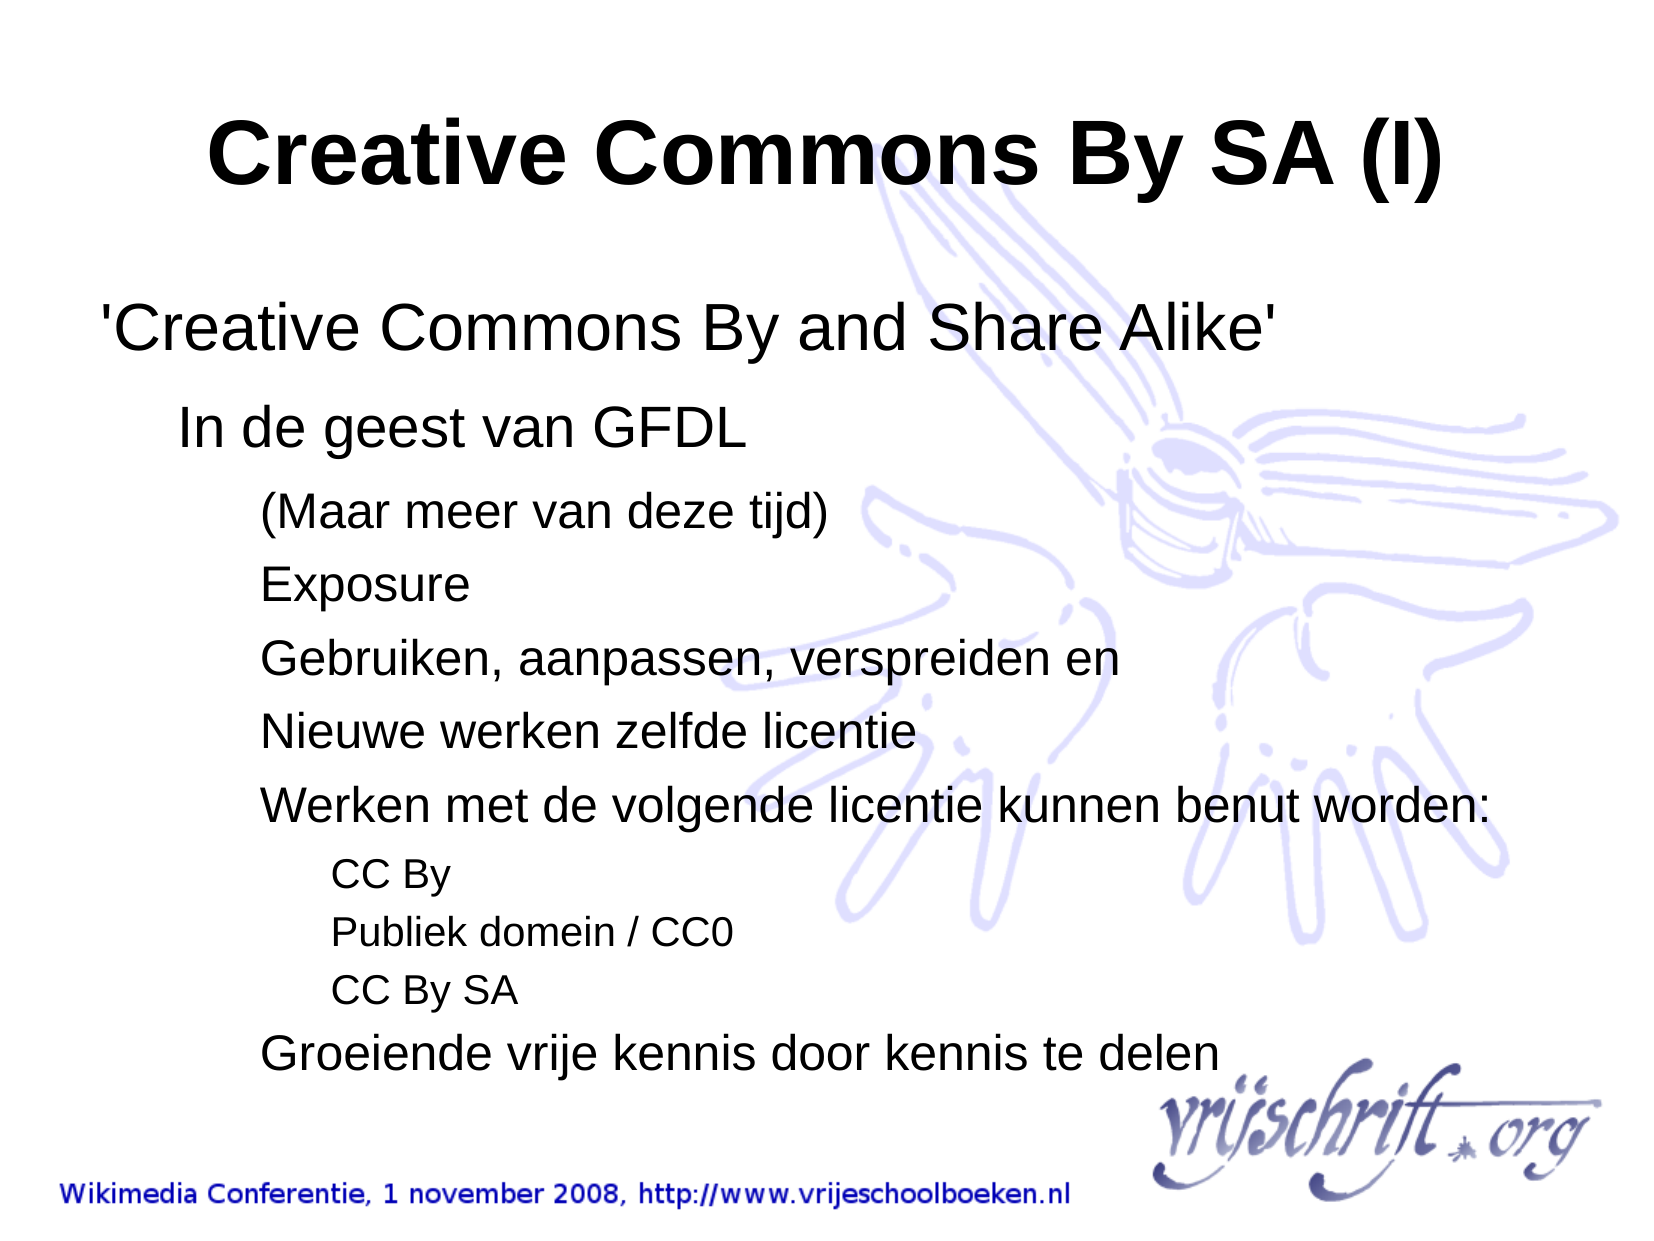

# Creative Commons By SA (I)
'Creative Commons By and Share Alike'
In de geest van GFDL
(Maar meer van deze tijd)
Exposure
Gebruiken, aanpassen, verspreiden en
Nieuwe werken zelfde licentie
Werken met de volgende licentie kunnen benut worden:
CC By
Publiek domein / CC0
CC By SA
Groeiende vrije kennis door kennis te delen